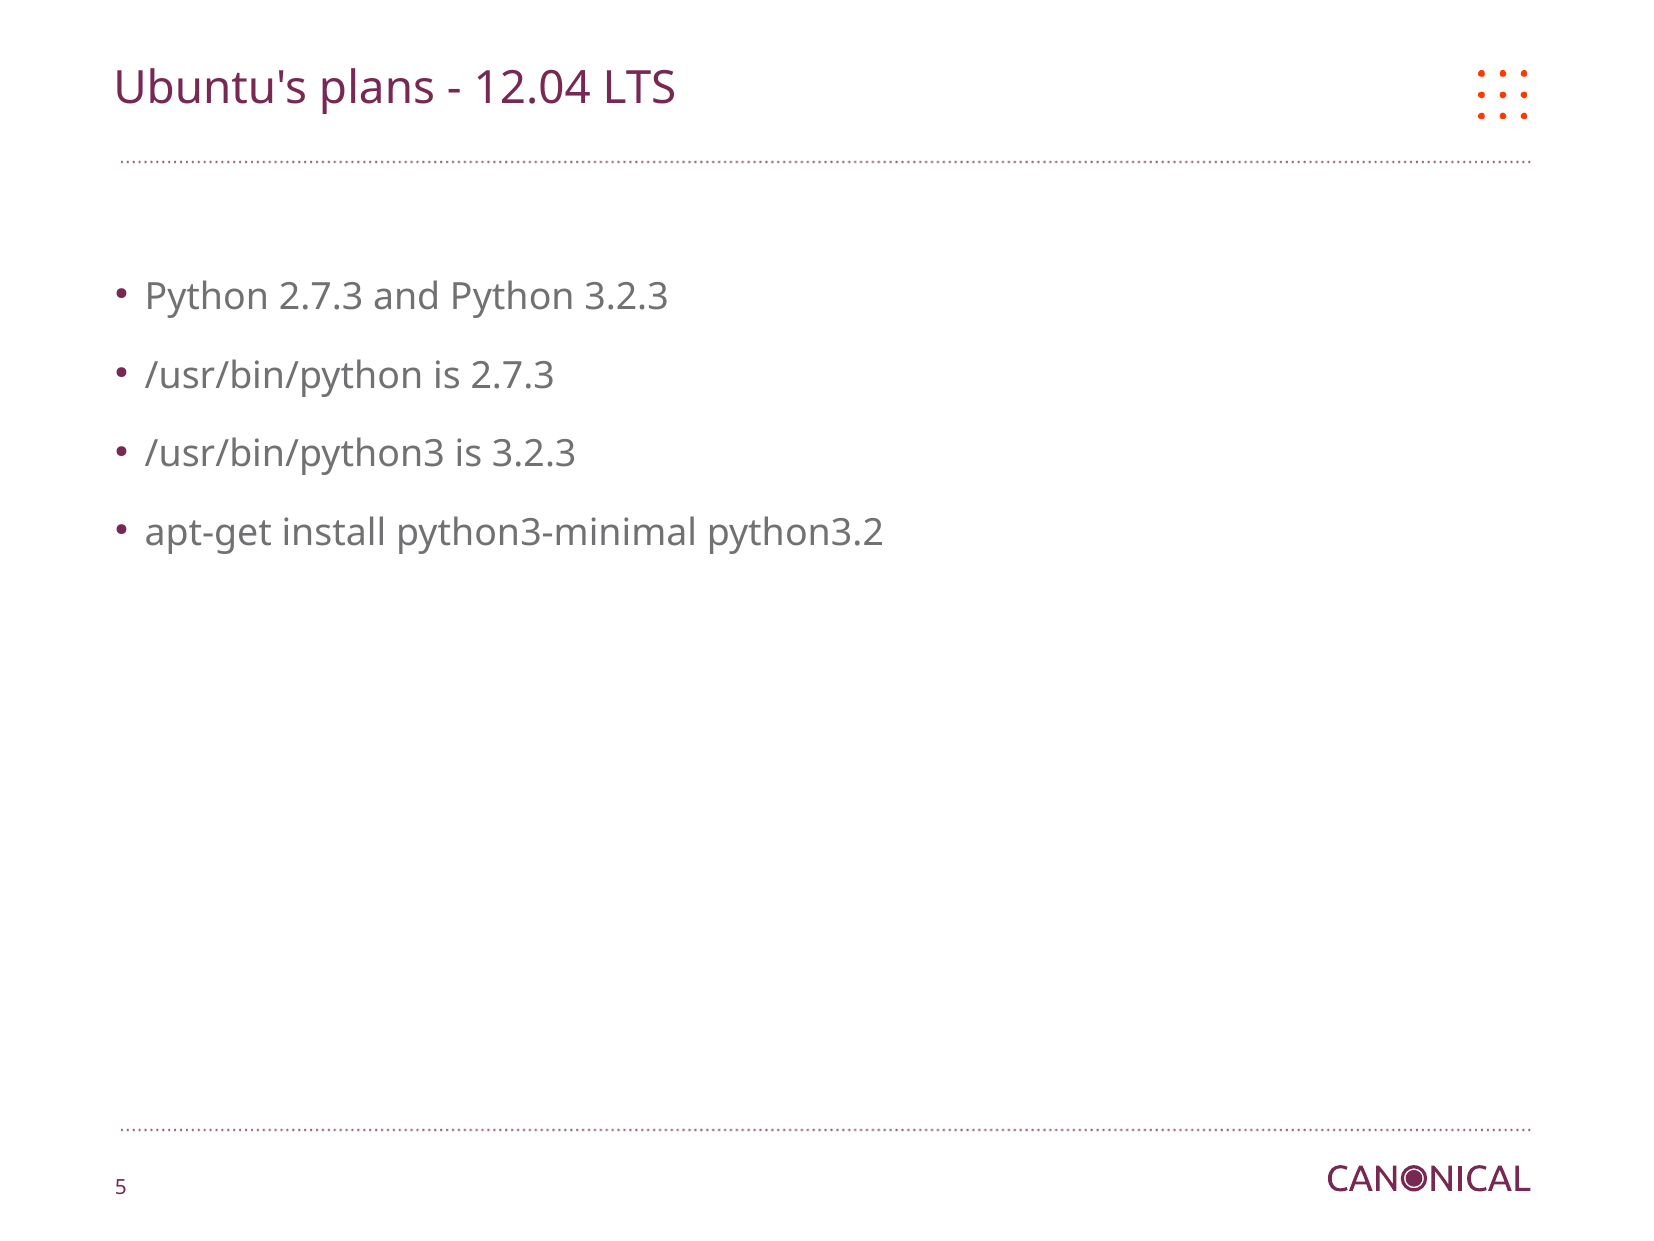

# Ubuntu's plans - 12.04 LTS
Python 2.7.3 and Python 3.2.3
/usr/bin/python is 2.7.3
/usr/bin/python3 is 3.2.3
apt-get install python3-minimal python3.2